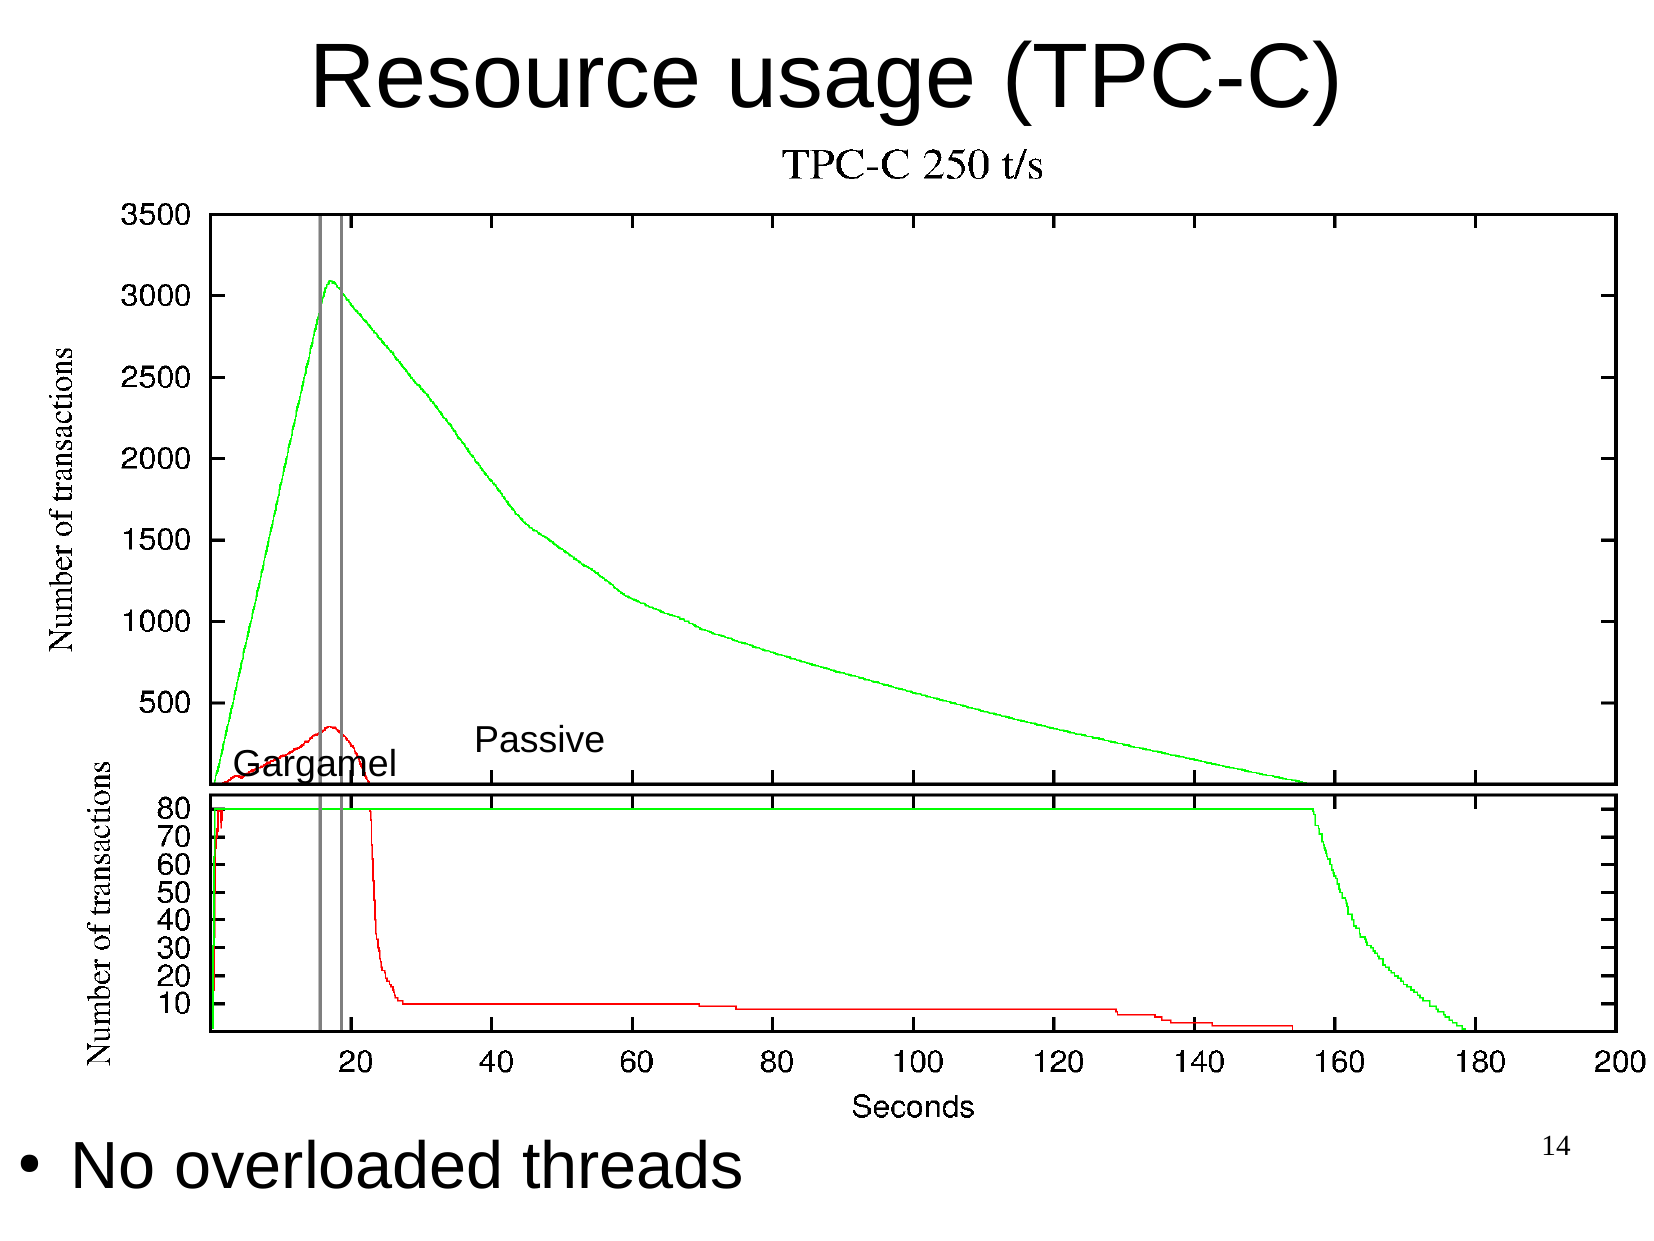

# Resource usage (TPC-C)
Passive
Gargamel
No overloaded threads
14